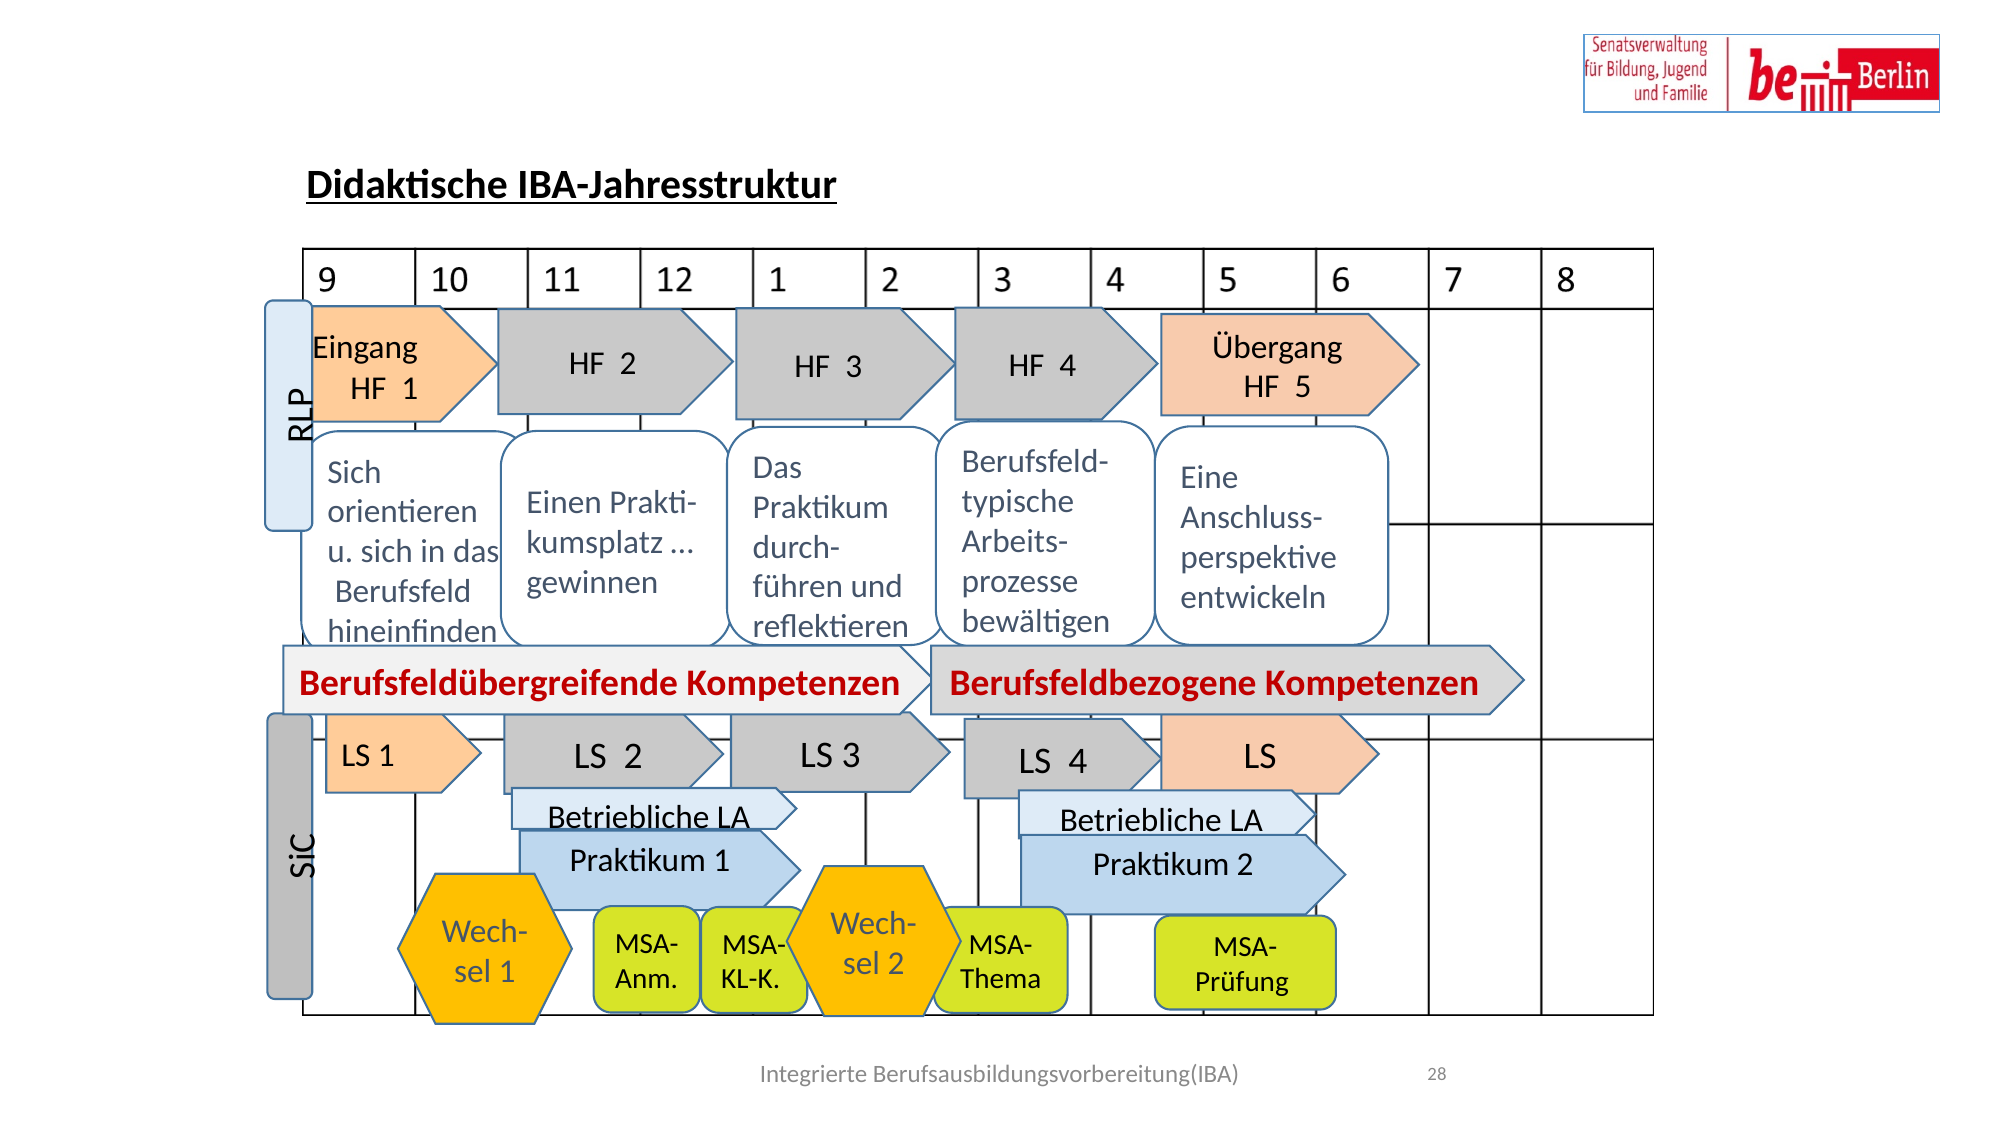

Didaktische IBA-Jahresstruktur
 Eingang
HF 1
HF 4
HF 3
HF 2
Übergang
HF 5
RLP
Berufsfeld-typische Arbeits-prozesse bewältigen
Eine Anschluss-perspektive entwickeln
Das Praktikum durch-führen und reflektieren
Einen Prakti-kumsplatz … gewinnen
Sich orientieren u. sich in das Berufsfeld hineinfinden.
Berufsfeldübergreifende Kompetenzen
Berufsfeldbezogene Kompetenzen
LS 3
LS 1
LS
 LS 2
LS 4
Betriebliche LA
Betriebliche LA
Praktikum 1
SiC
Praktikum 2
Wech-sel 2
Wech-sel 1
MSA-
Anm.
MSA-
KL-K.
MSA-
Thema
MSA-Prüfung
Integrierte Berufsausbildungsvorbereitung(IBA)